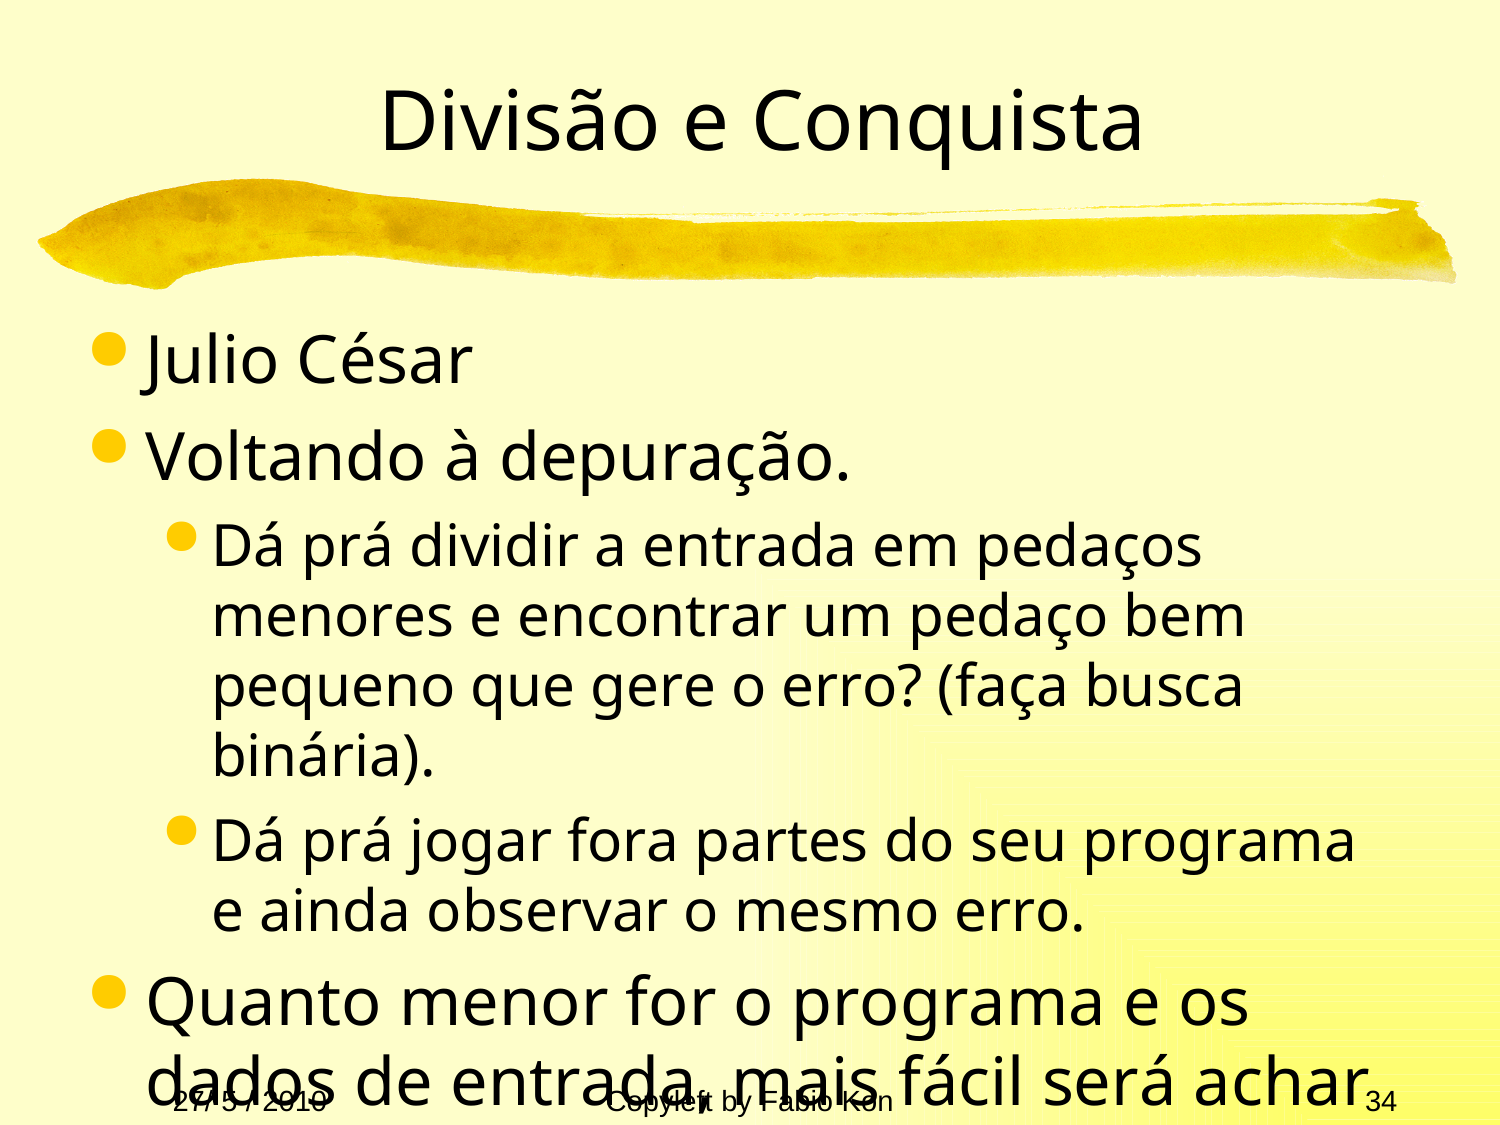

# Divisão e Conquista
Julio César
Voltando à depuração.
Dá prá dividir a entrada em pedaços menores e encontrar um pedaço bem pequeno que gere o erro? (faça busca binária).
Dá prá jogar fora partes do seu programa e ainda observar o mesmo erro.
Quanto menor for o programa e os dados de entrada, mais fácil será achar o erro.
ECOOP'99 OOOSW
34